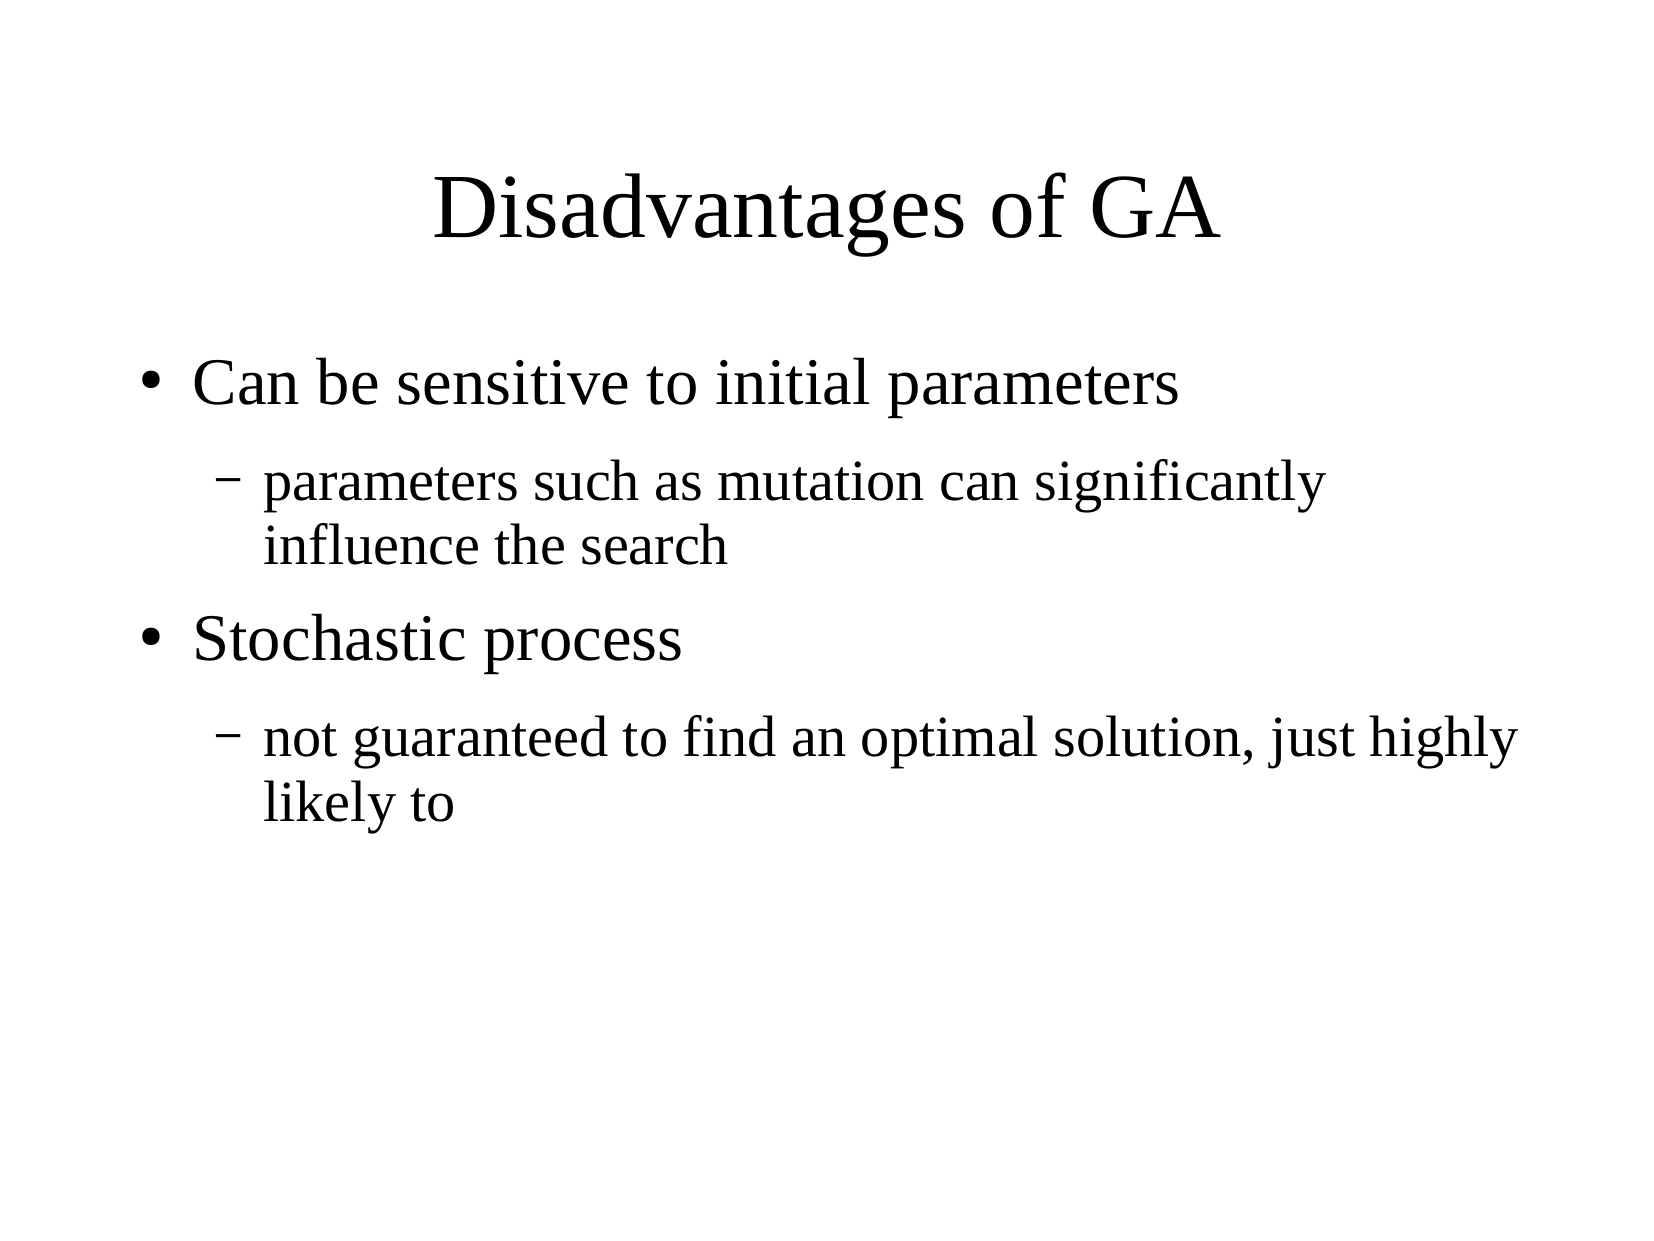

# Disadvantages of GA
Can be sensitive to initial parameters
parameters such as mutation can significantly influence the search
Stochastic process
not guaranteed to find an optimal solution, just highly likely to